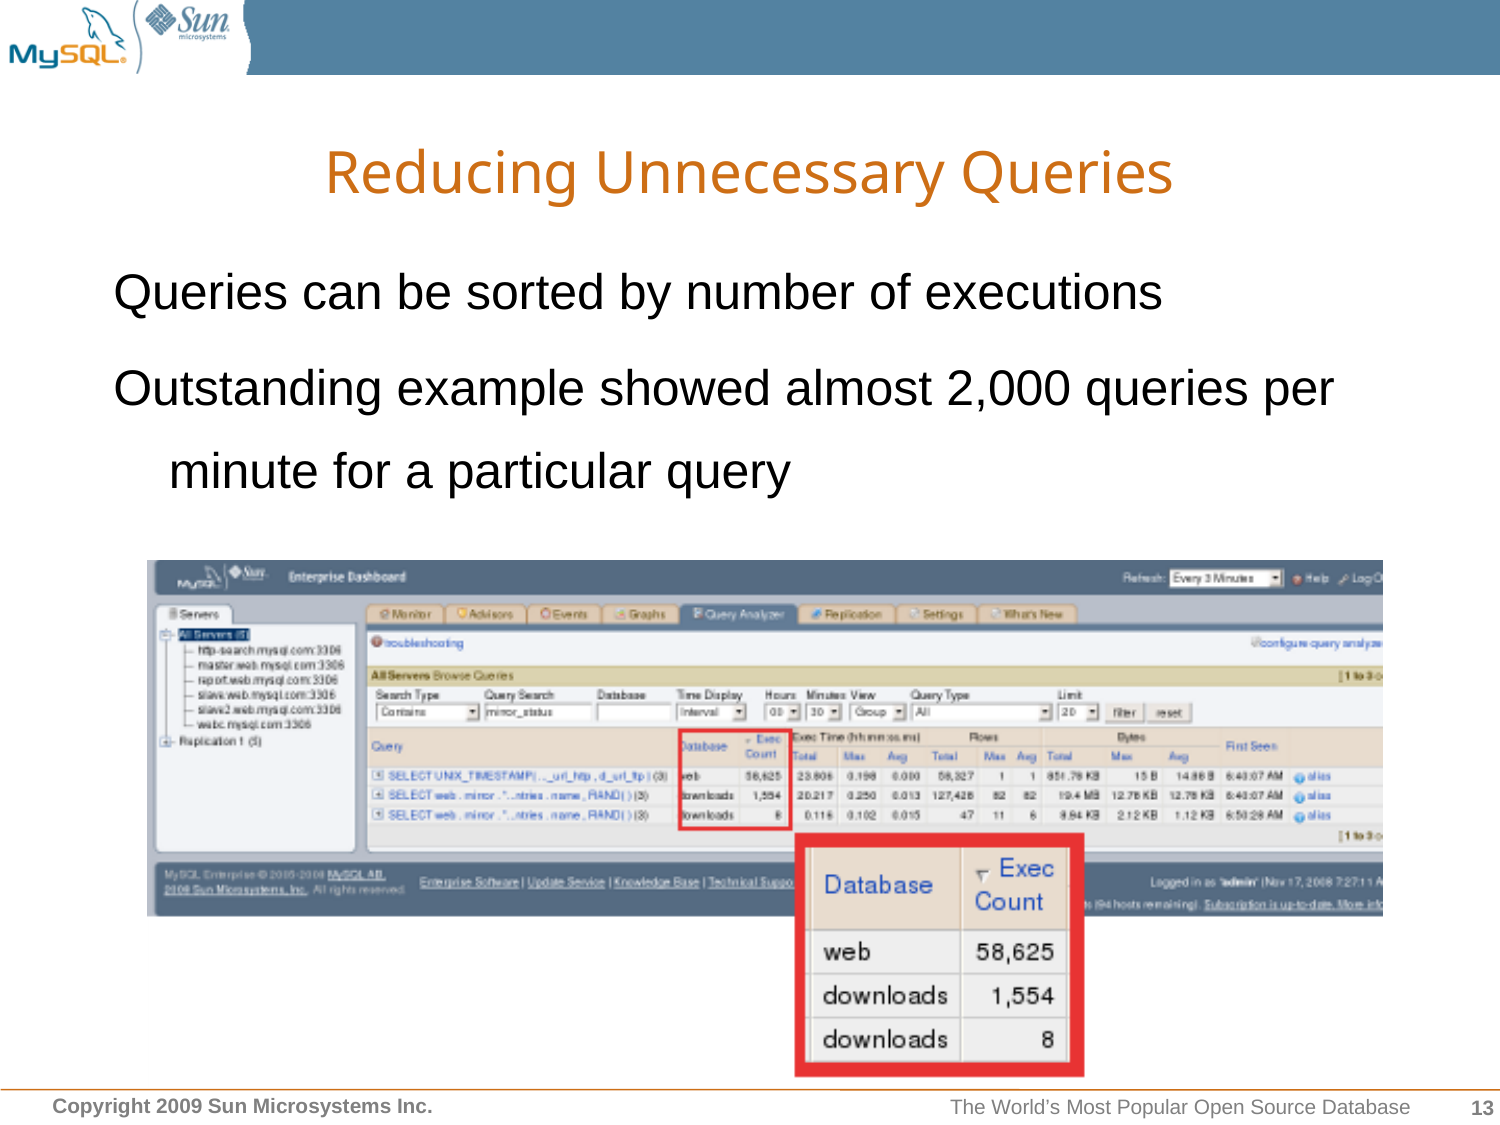

# Reducing Unnecessary Queries
Queries can be sorted by number of executions
Outstanding example showed almost 2,000 queries per minute for a particular query